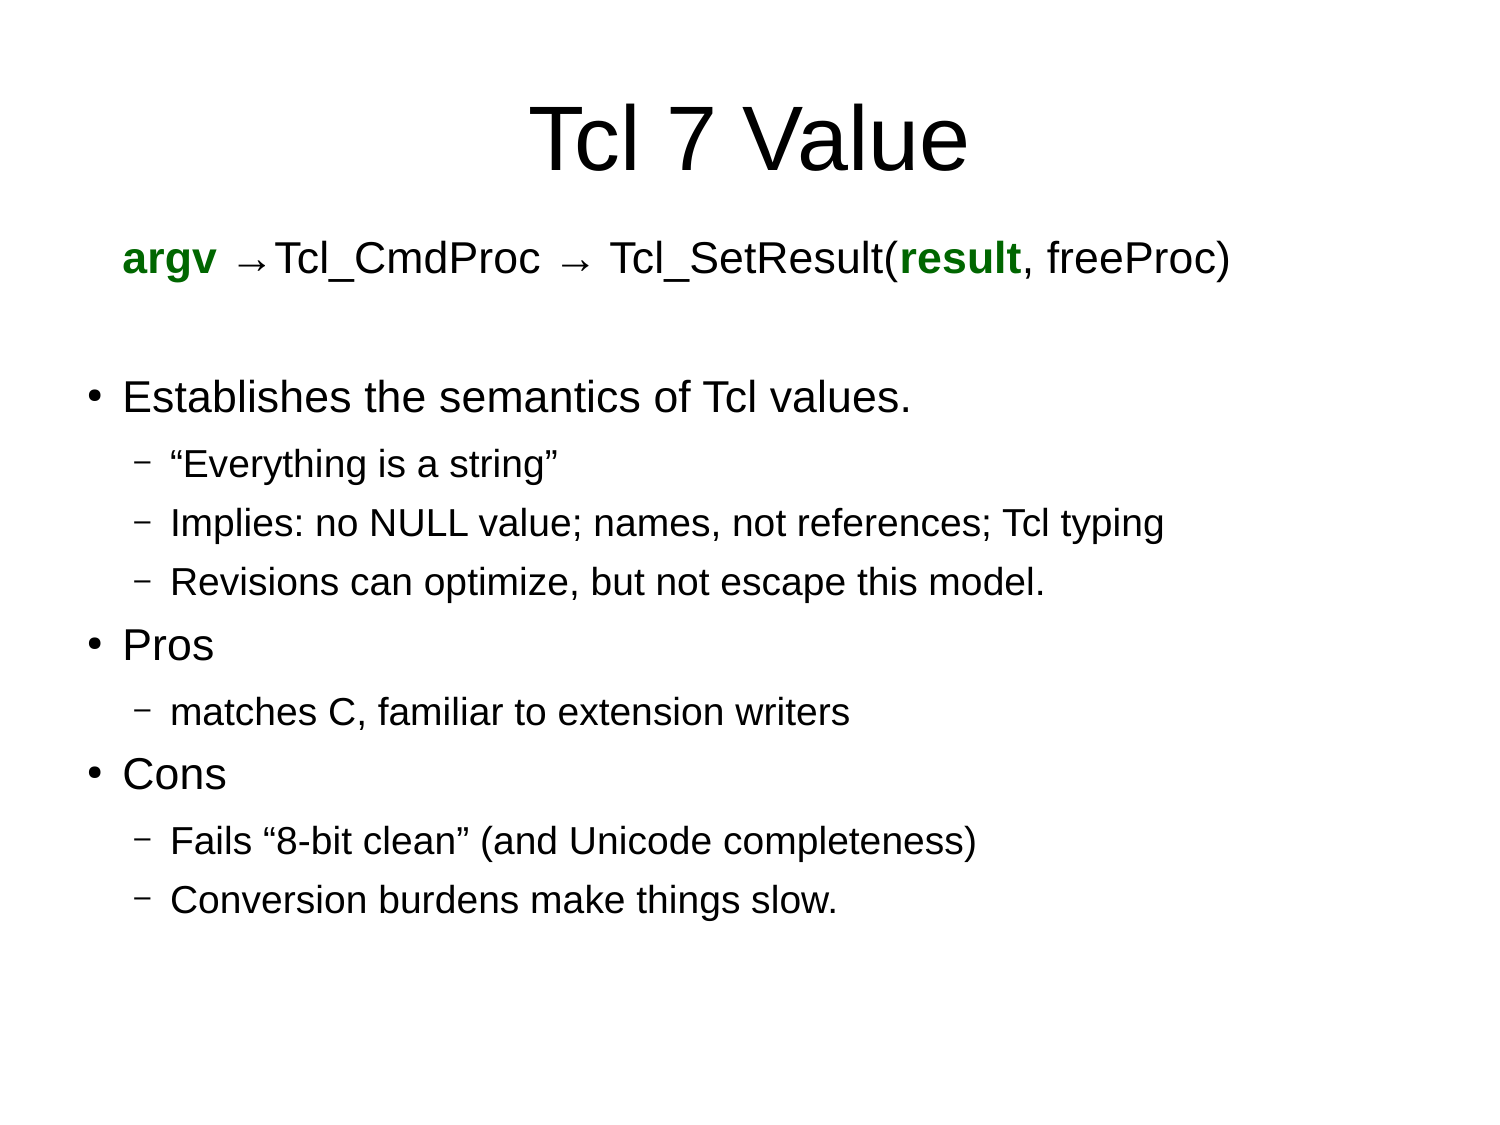

# Tcl 7 Value
argv →Tcl_CmdProc → Tcl_SetResult(result, freeProc)
Establishes the semantics of Tcl values.
“Everything is a string”
Implies: no NULL value; names, not references; Tcl typing
Revisions can optimize, but not escape this model.
Pros
matches C, familiar to extension writers
Cons
Fails “8-bit clean” (and Unicode completeness)
Conversion burdens make things slow.